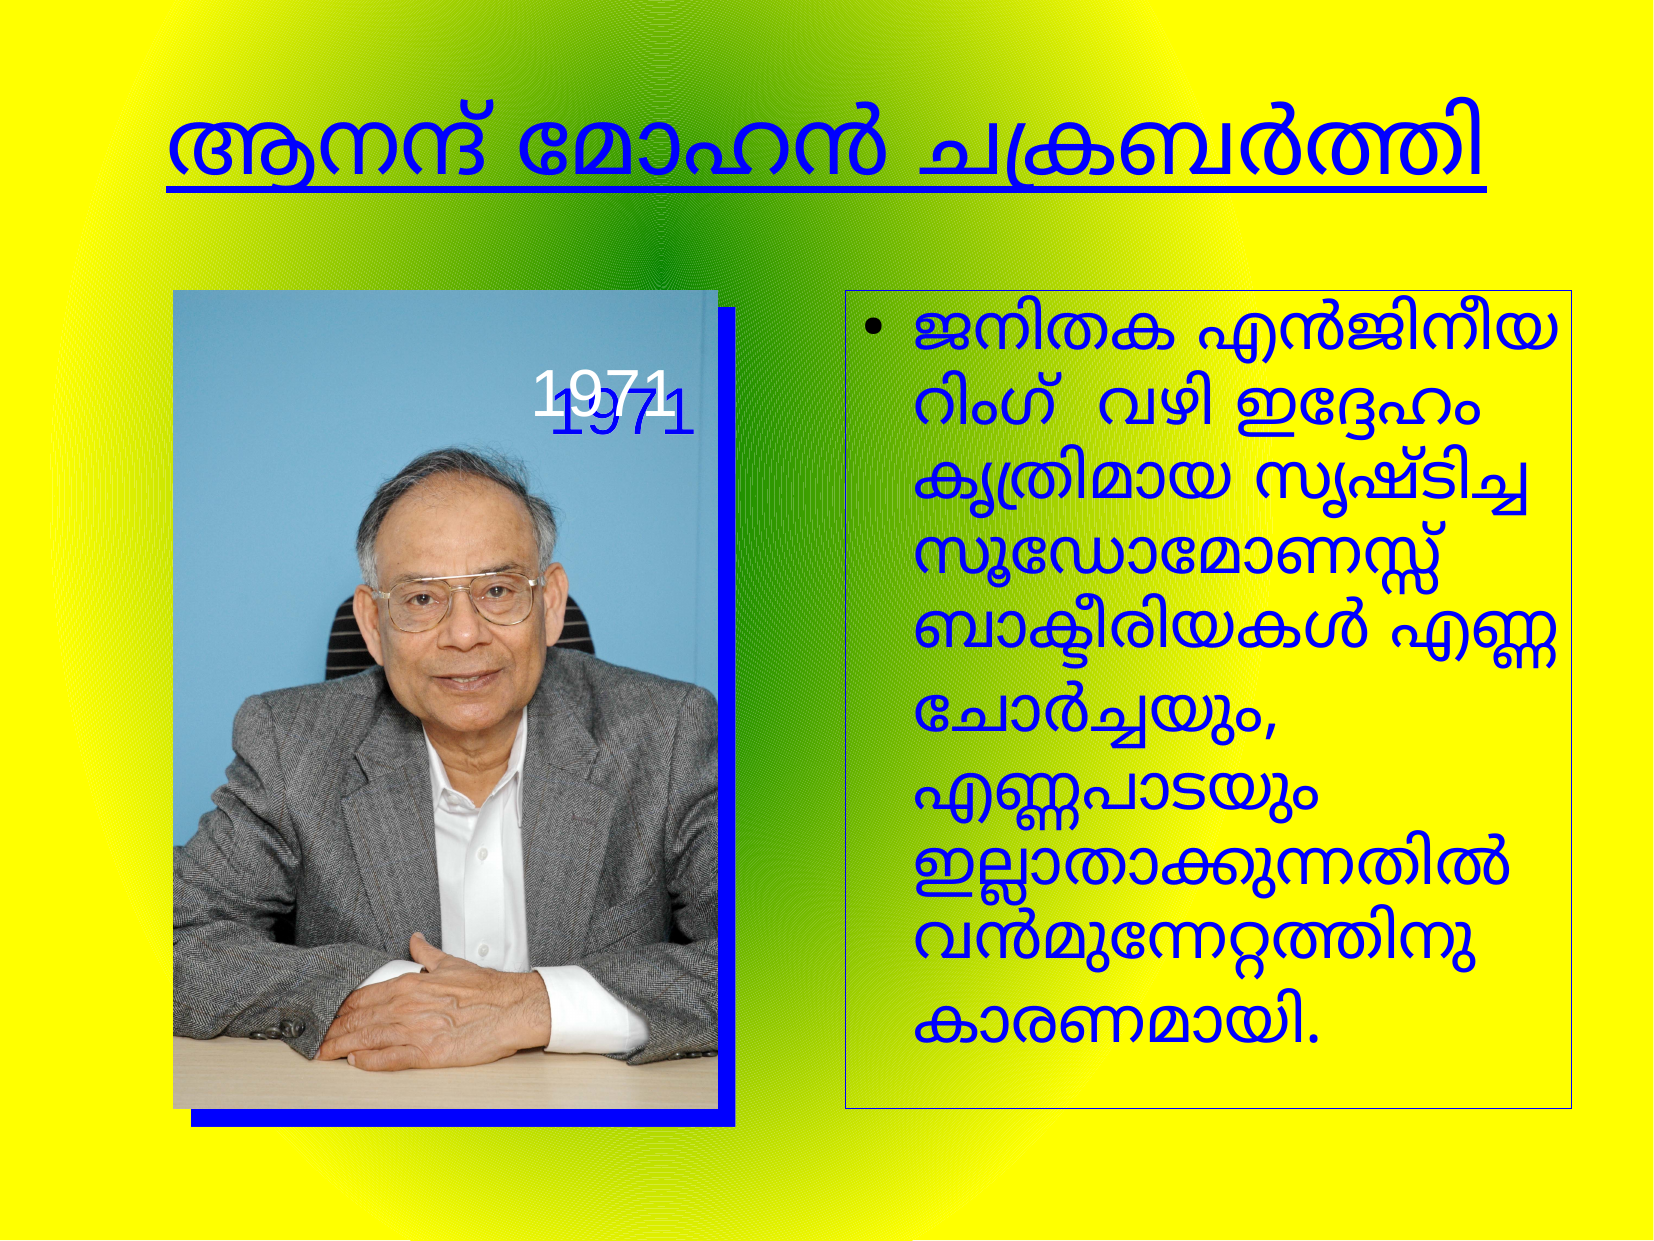

# ആനന്ദ് മോഹന്‍ ചക്രബര്‍ത്തി
ജനിതക എന്‍ജിനീയ റിംഗ് വഴി ഇദ്ദേഹം കൃത്രിമായ സൃഷ്ടിച്ച സൂഡോമോണസ്സ് ബാക്ടീരിയകള്‍ എണ്ണ ചോര്‍ച്ചയും, എണ്ണപാടയും ഇല്ലാതാക്കുന്നതില്‍ വന്‍മുന്നേറ്റത്തിനു കാരണമായി.
1971